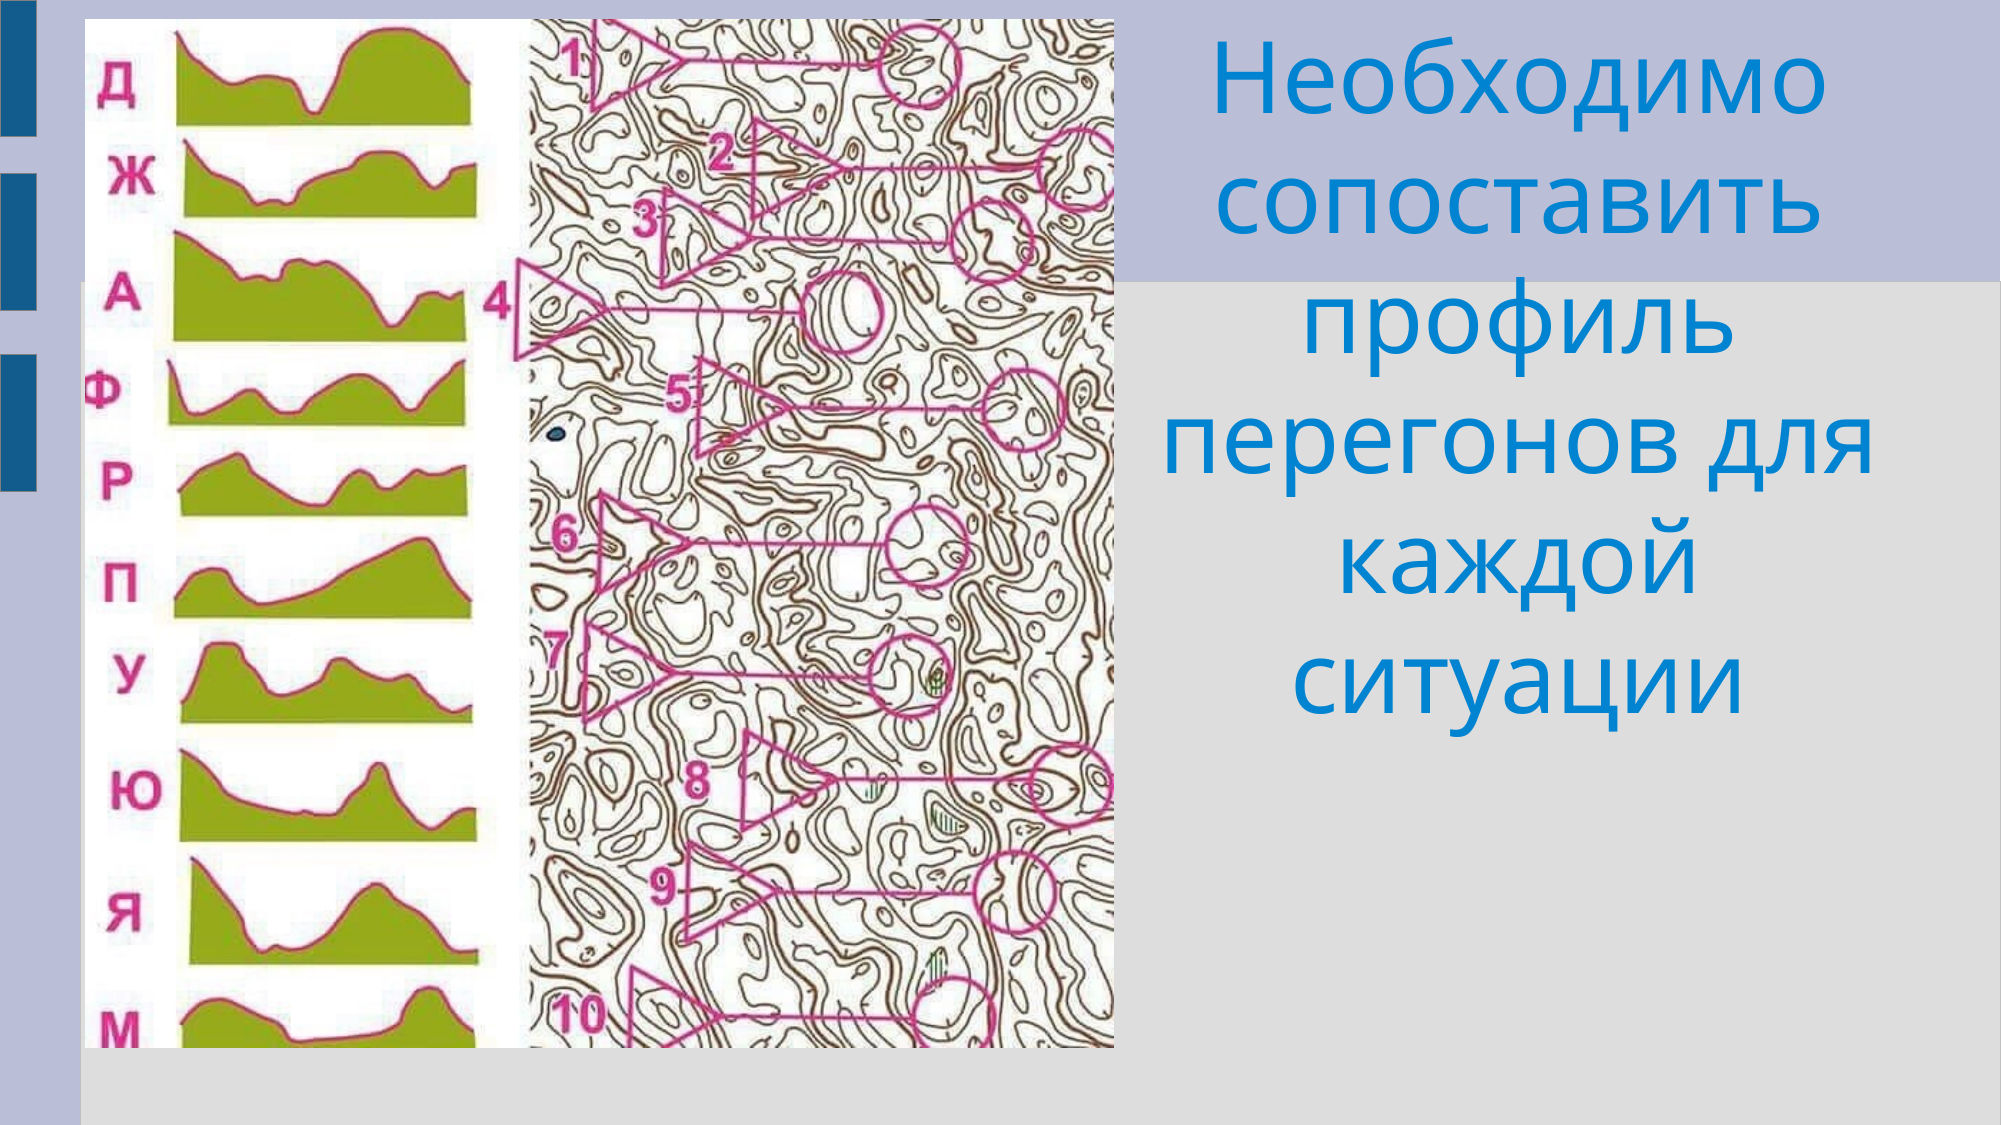

# Необходимо сопоставить профиль перегонов для каждой ситуации